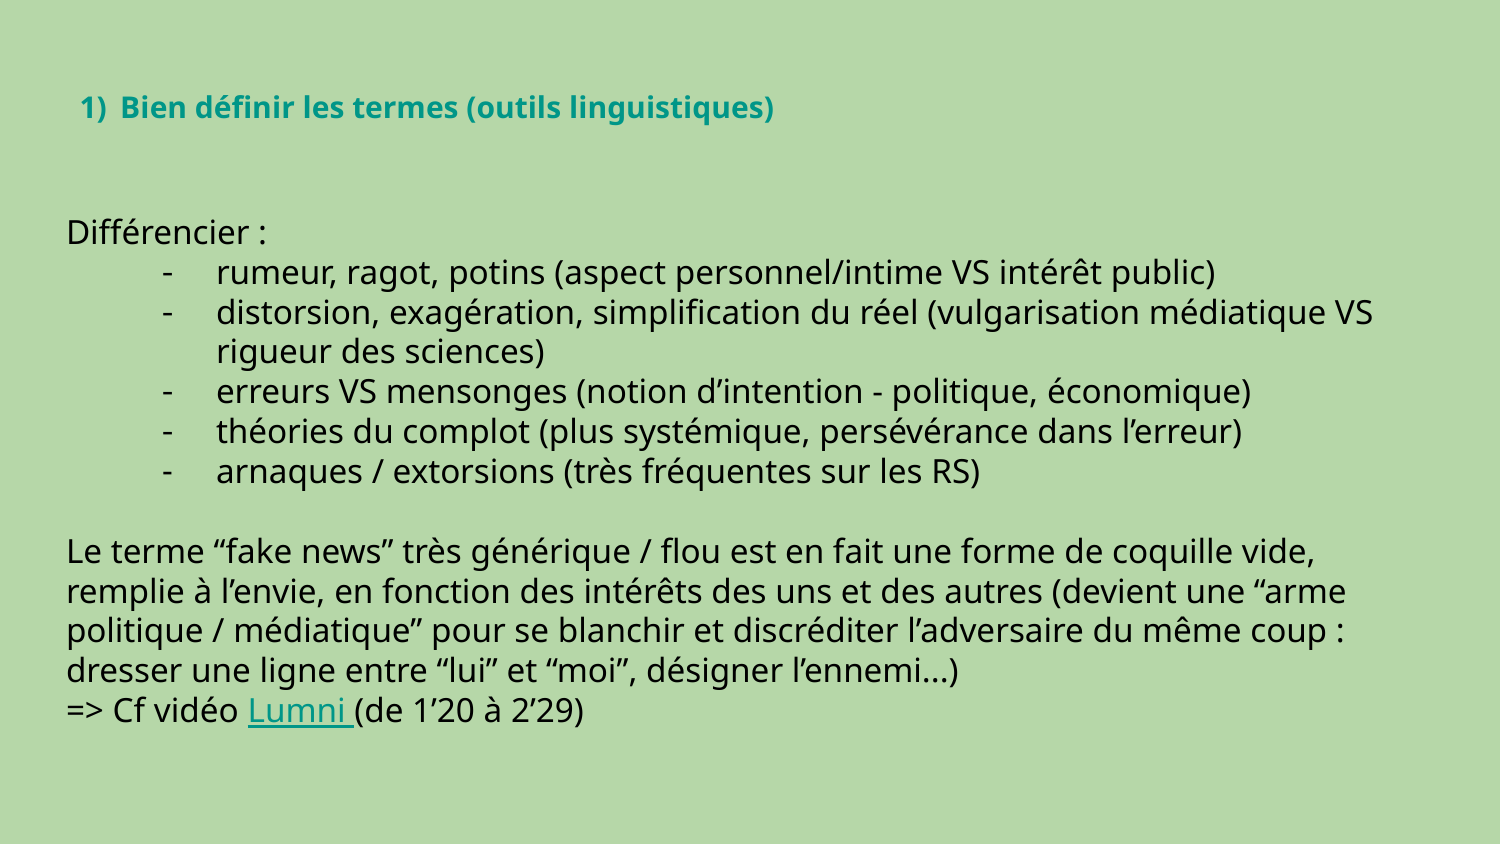

# Bien définir les termes (outils linguistiques)
Différencier :
rumeur, ragot, potins (aspect personnel/intime VS intérêt public)
distorsion, exagération, simplification du réel (vulgarisation médiatique VS rigueur des sciences)
erreurs VS mensonges (notion d’intention - politique, économique)
théories du complot (plus systémique, persévérance dans l’erreur)
arnaques / extorsions (très fréquentes sur les RS)
Le terme “fake news” très générique / flou est en fait une forme de coquille vide, remplie à l’envie, en fonction des intérêts des uns et des autres (devient une “arme politique / médiatique” pour se blanchir et discréditer l’adversaire du même coup : dresser une ligne entre “lui” et “moi”, désigner l’ennemi...)
=> Cf vidéo Lumni (de 1’20 à 2’29)